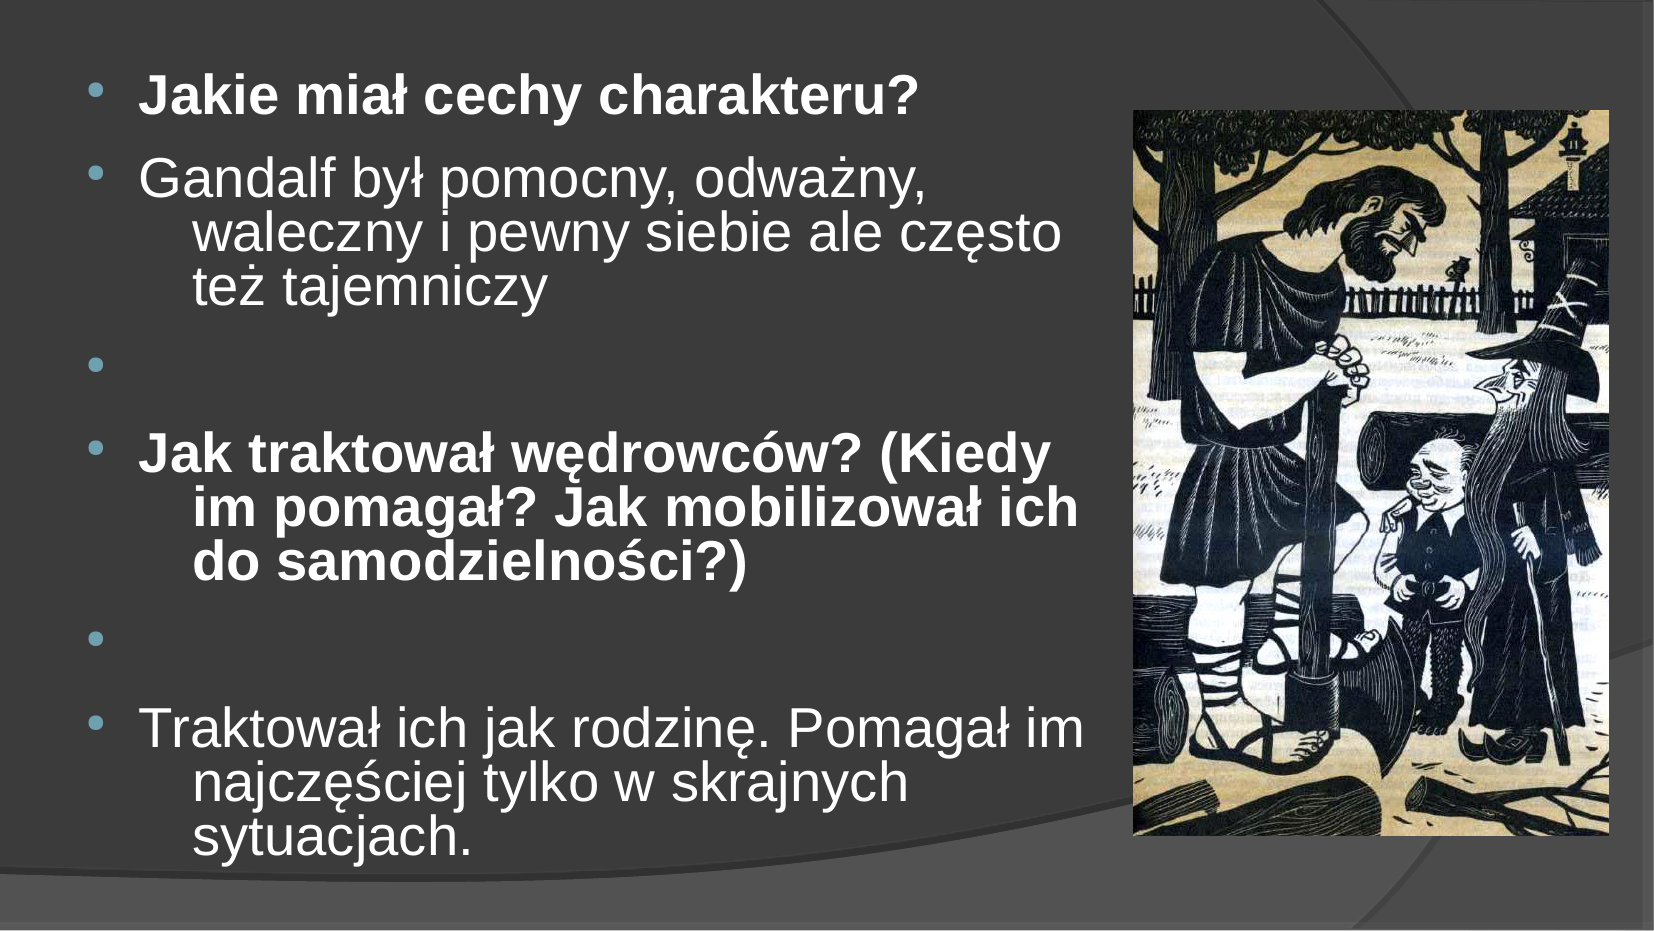

# Jakie miał cechy charakteru?
Gandalf był pomocny, odważny, waleczny i pewny siebie ale często też tajemniczy
Jak traktował wędrowców? (Kiedy im pomagał? Jak mobilizował ich do samodzielności?)
Traktował ich jak rodzinę. Pomagał im najczęściej tylko w skrajnych sytuacjach.